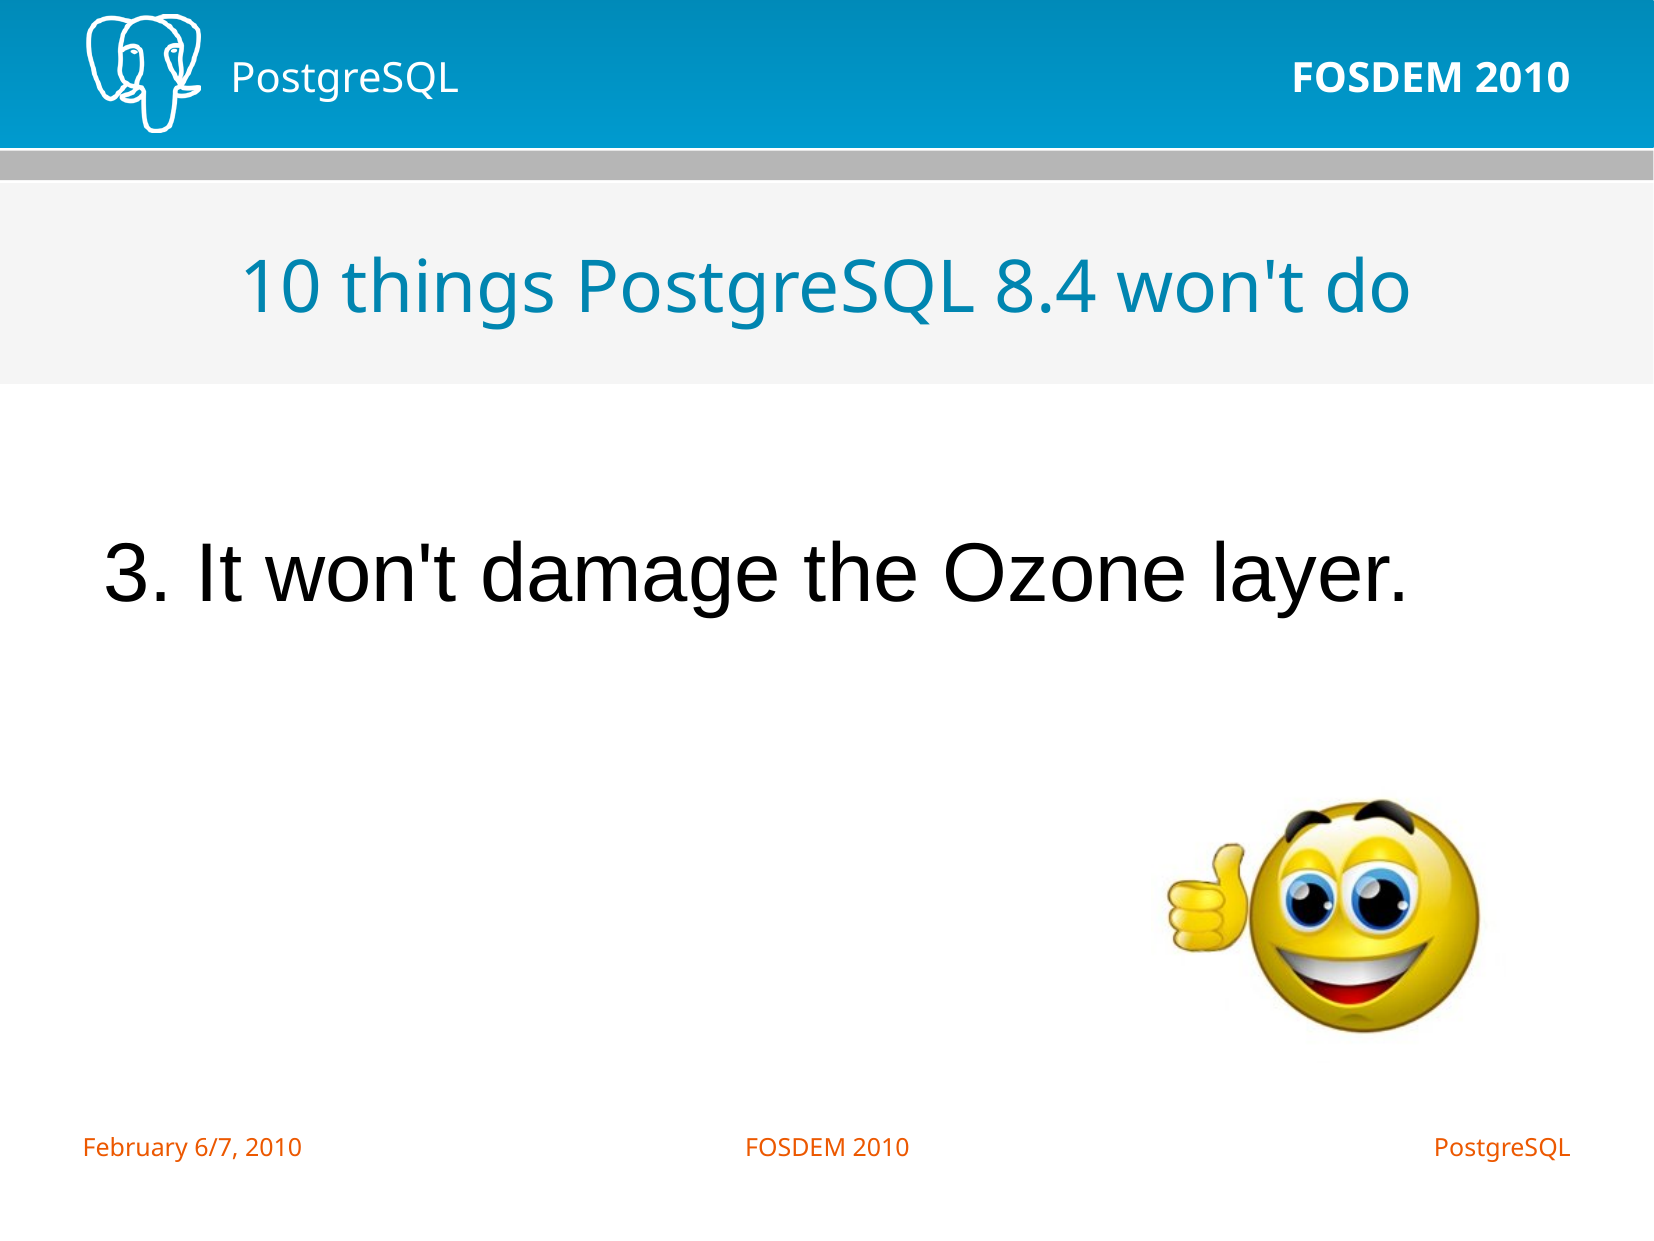

# 10 things PostgreSQL 8.4 won't do
3. It won't damage the Ozone layer.
8